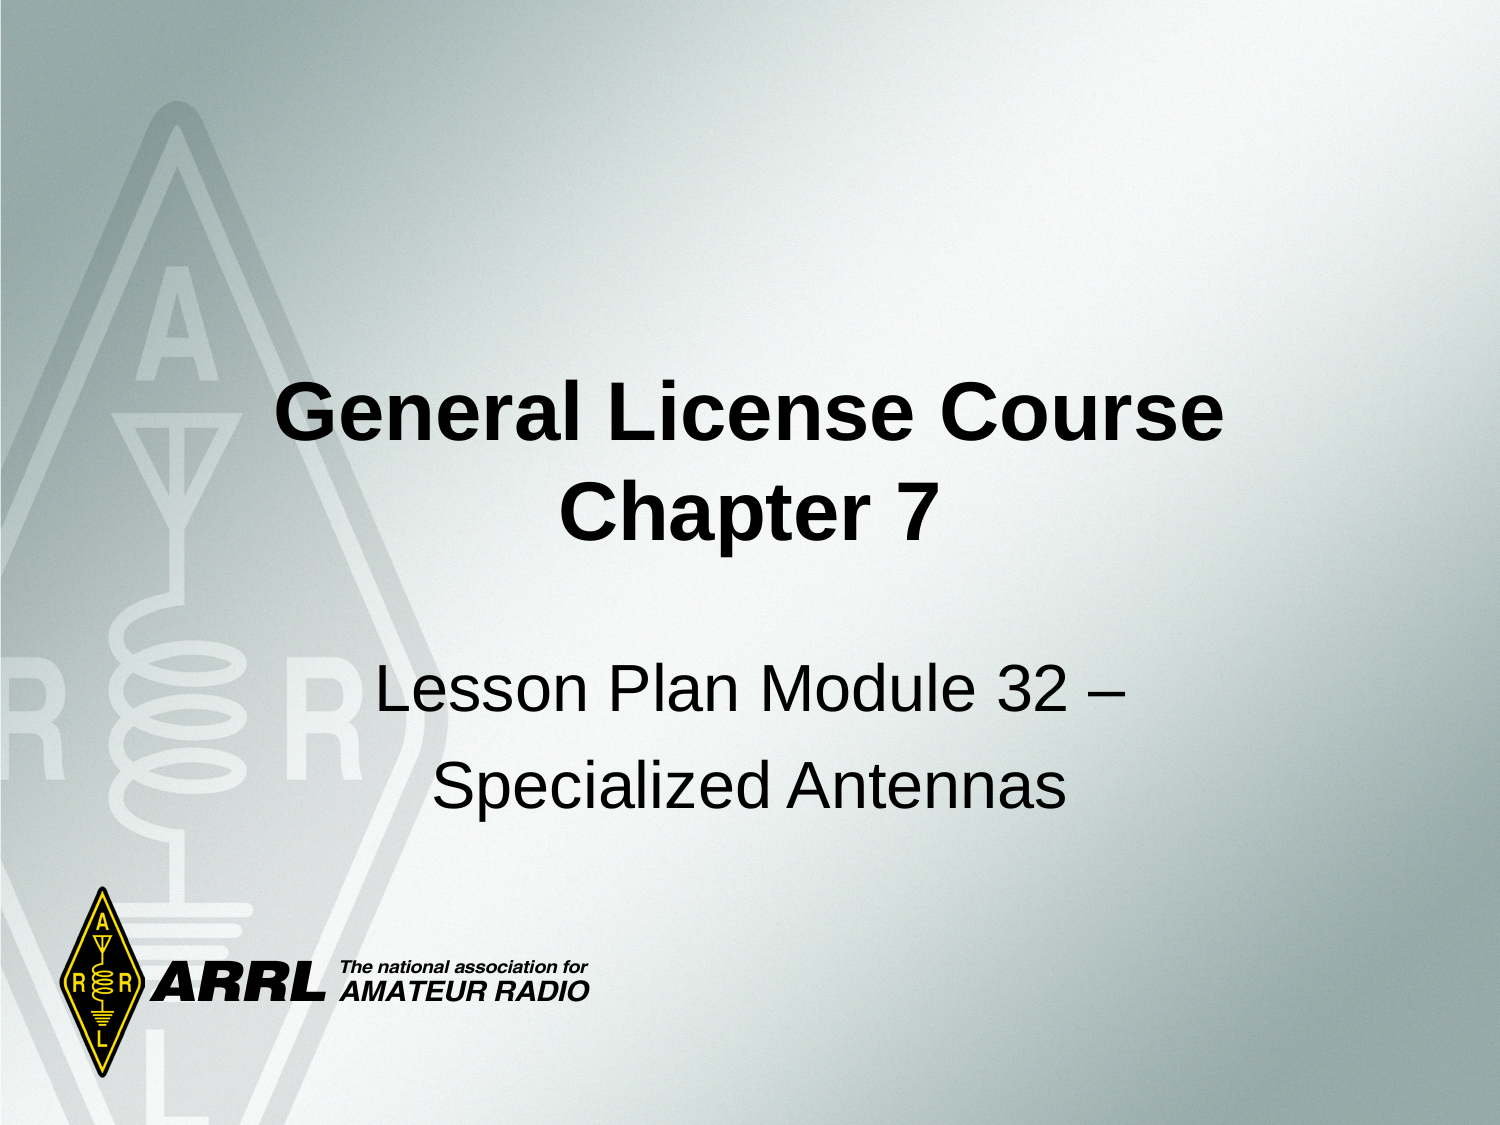

# General License Course Chapter 7
Lesson Plan Module 32 –
Specialized Antennas